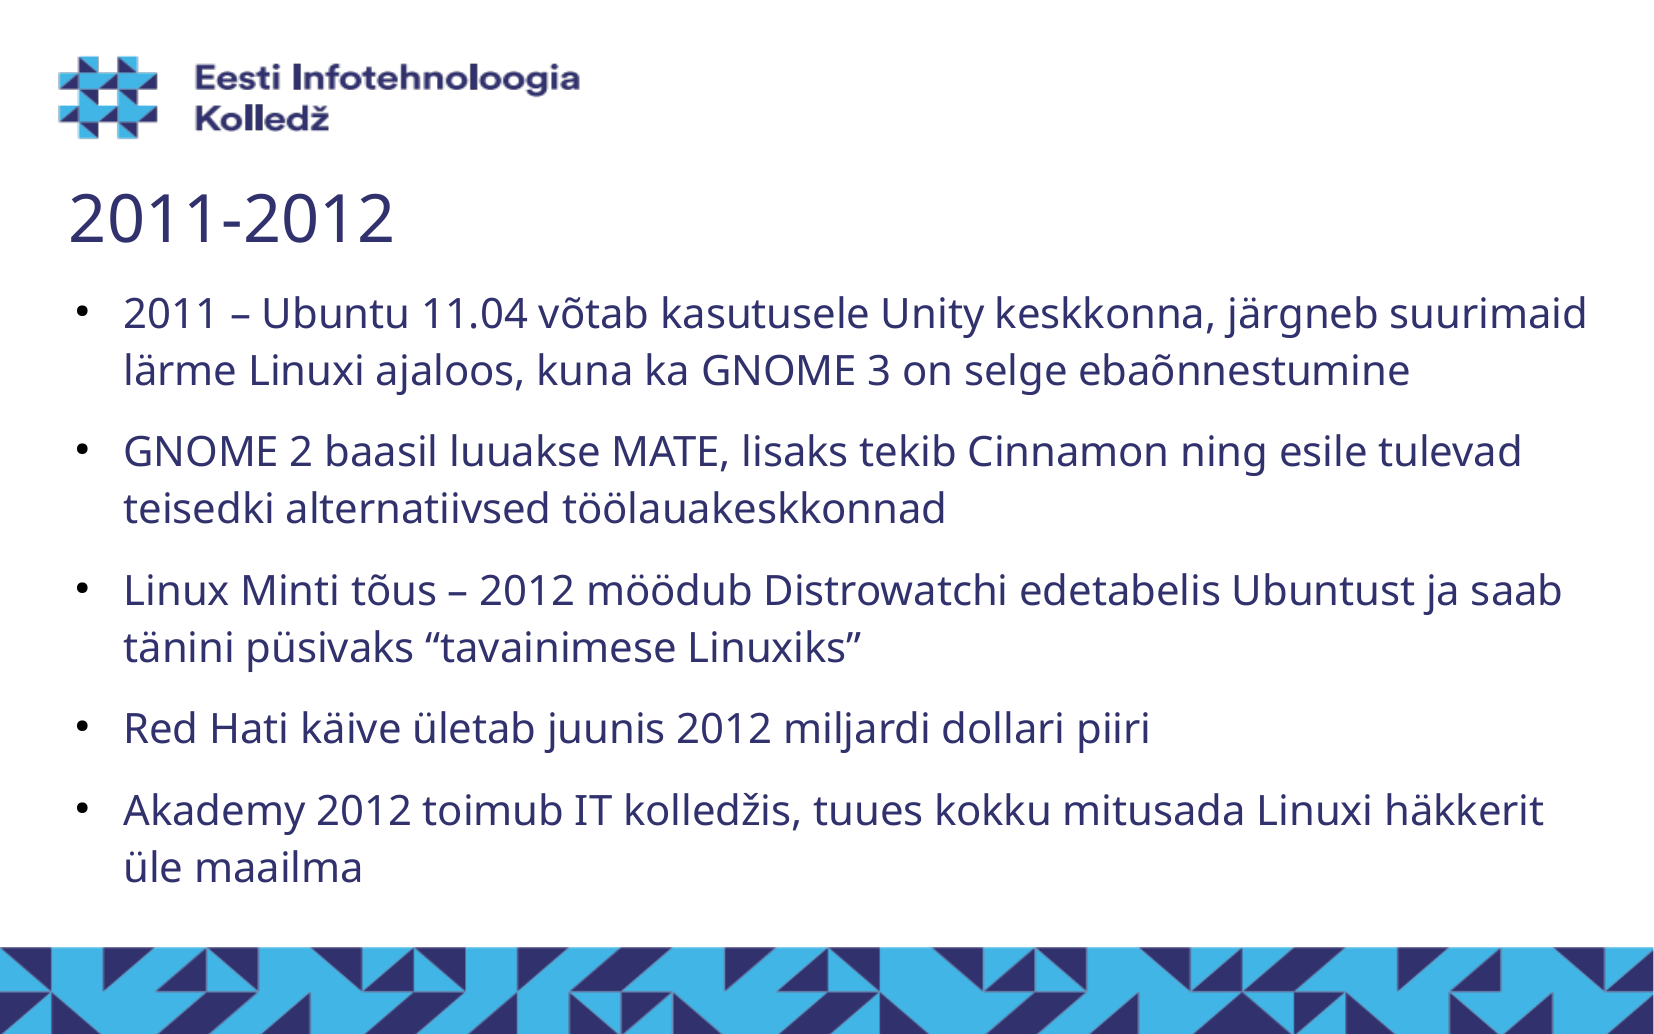

# 2011-2012
2011 – Ubuntu 11.04 võtab kasutusele Unity keskkonna, järgneb suurimaid lärme Linuxi ajaloos, kuna ka GNOME 3 on selge ebaõnnestumine
GNOME 2 baasil luuakse MATE, lisaks tekib Cinnamon ning esile tulevad teisedki alternatiivsed töölauakeskkonnad
Linux Minti tõus – 2012 möödub Distrowatchi edetabelis Ubuntust ja saab tänini püsivaks “tavainimese Linuxiks”
Red Hati käive ületab juunis 2012 miljardi dollari piiri
Akademy 2012 toimub IT kolledžis, tuues kokku mitusada Linuxi häkkerit üle maailma